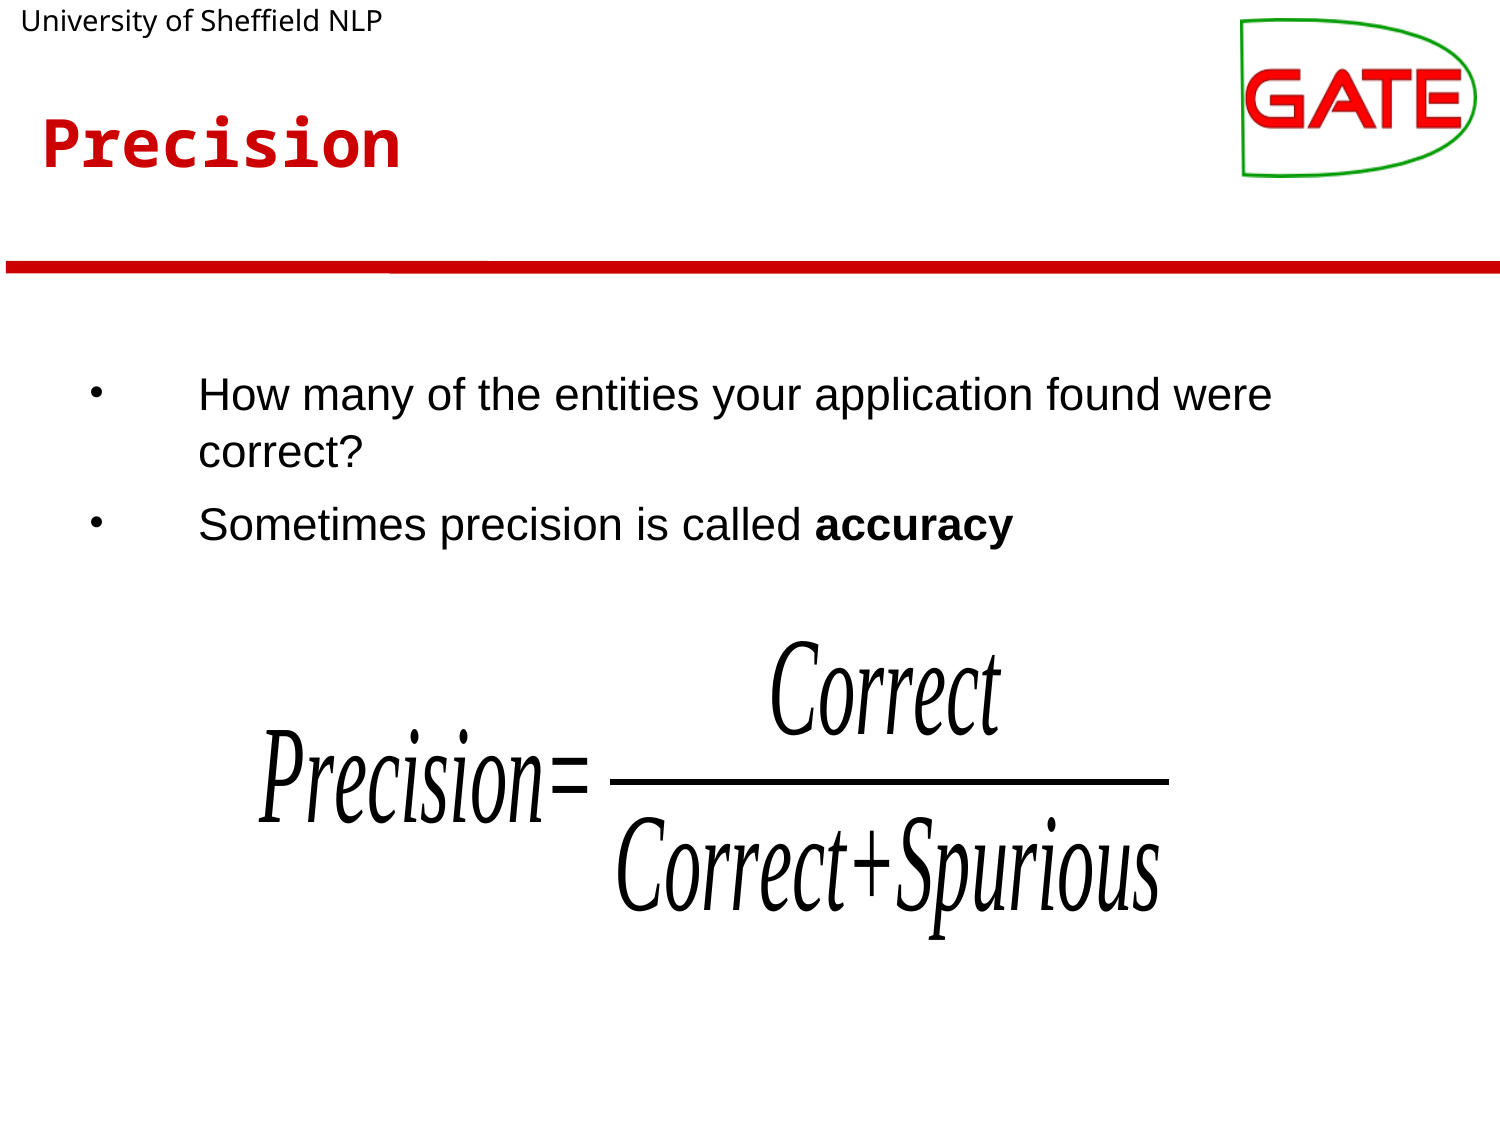

# Precision
How many of the entities your application found were correct?
Sometimes precision is called accuracy